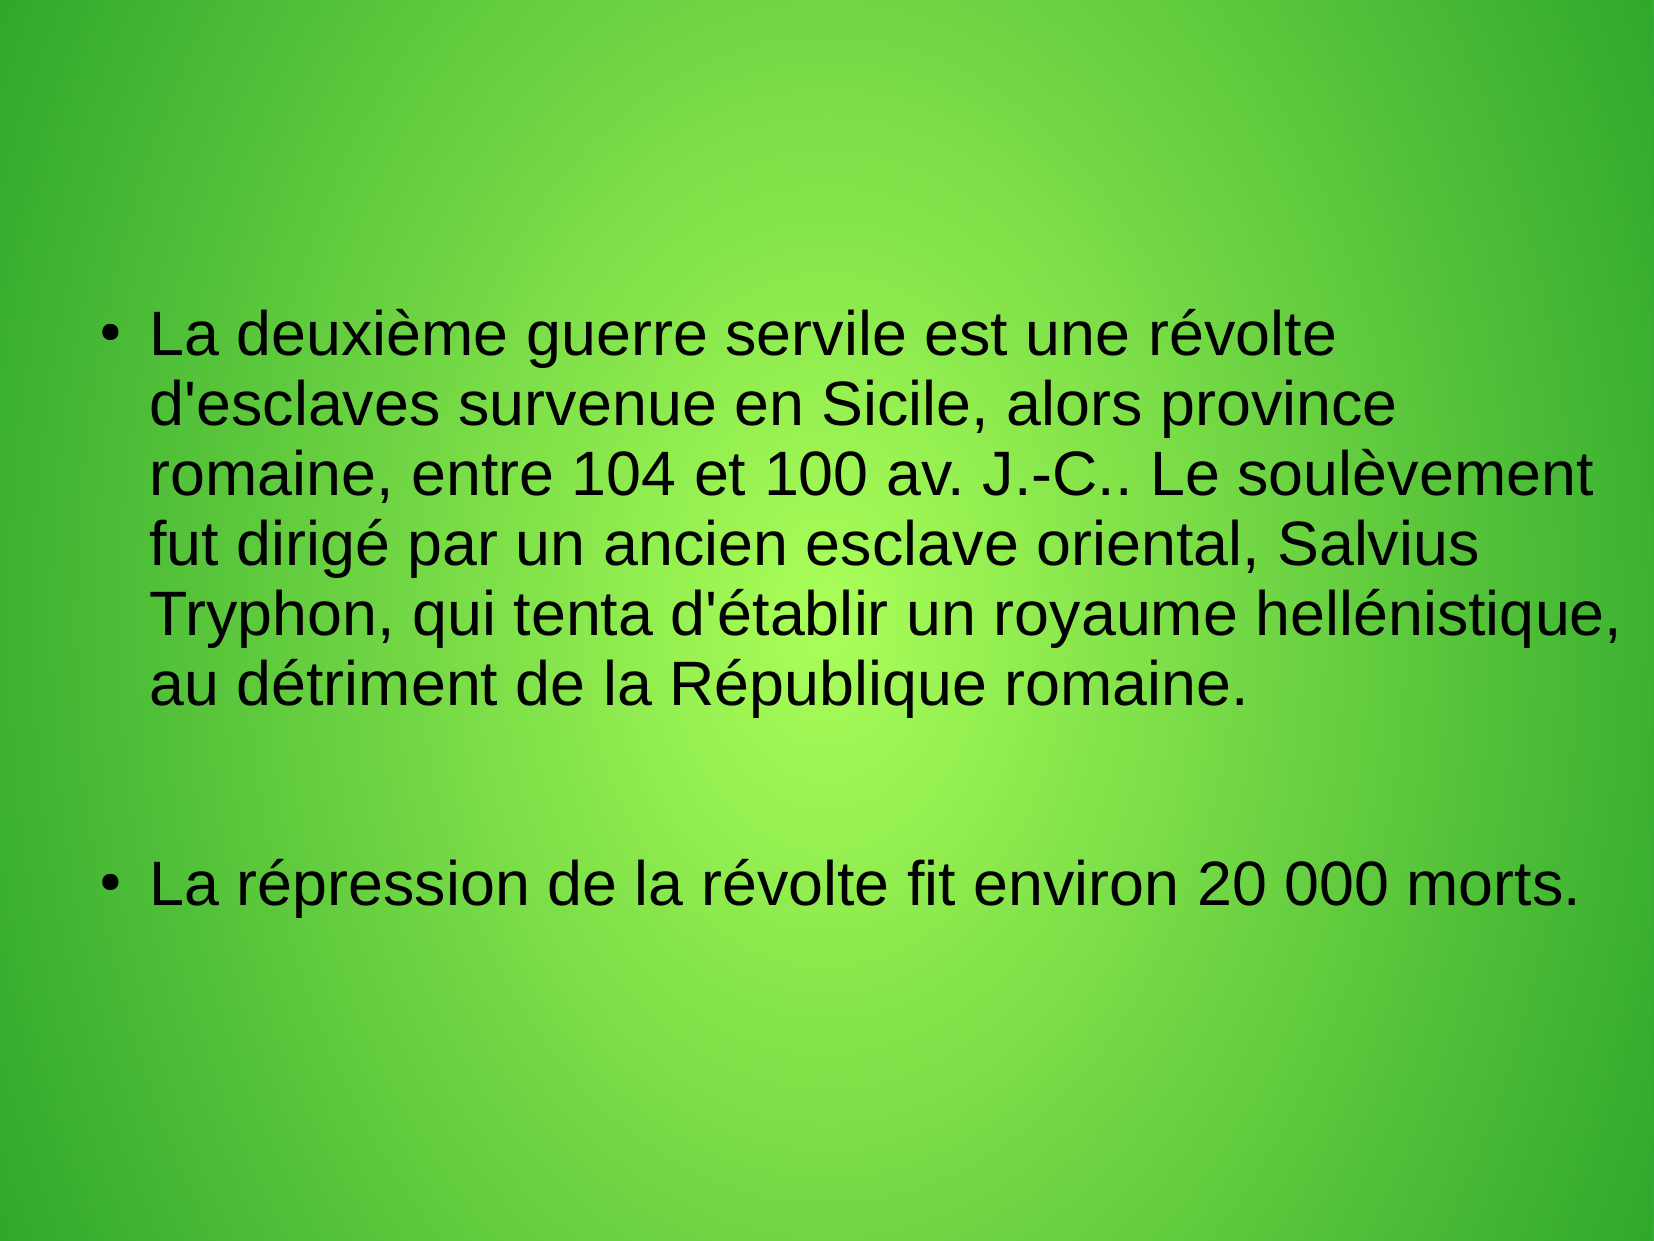

# La deuxième guerre servile est une révolte d'esclaves survenue en Sicile, alors province romaine, entre 104 et 100 av. J.-C.. Le soulèvement fut dirigé par un ancien esclave oriental, Salvius Tryphon, qui tenta d'établir un royaume hellénistique, au détriment de la République romaine.
La répression de la révolte fit environ 20 000 morts.